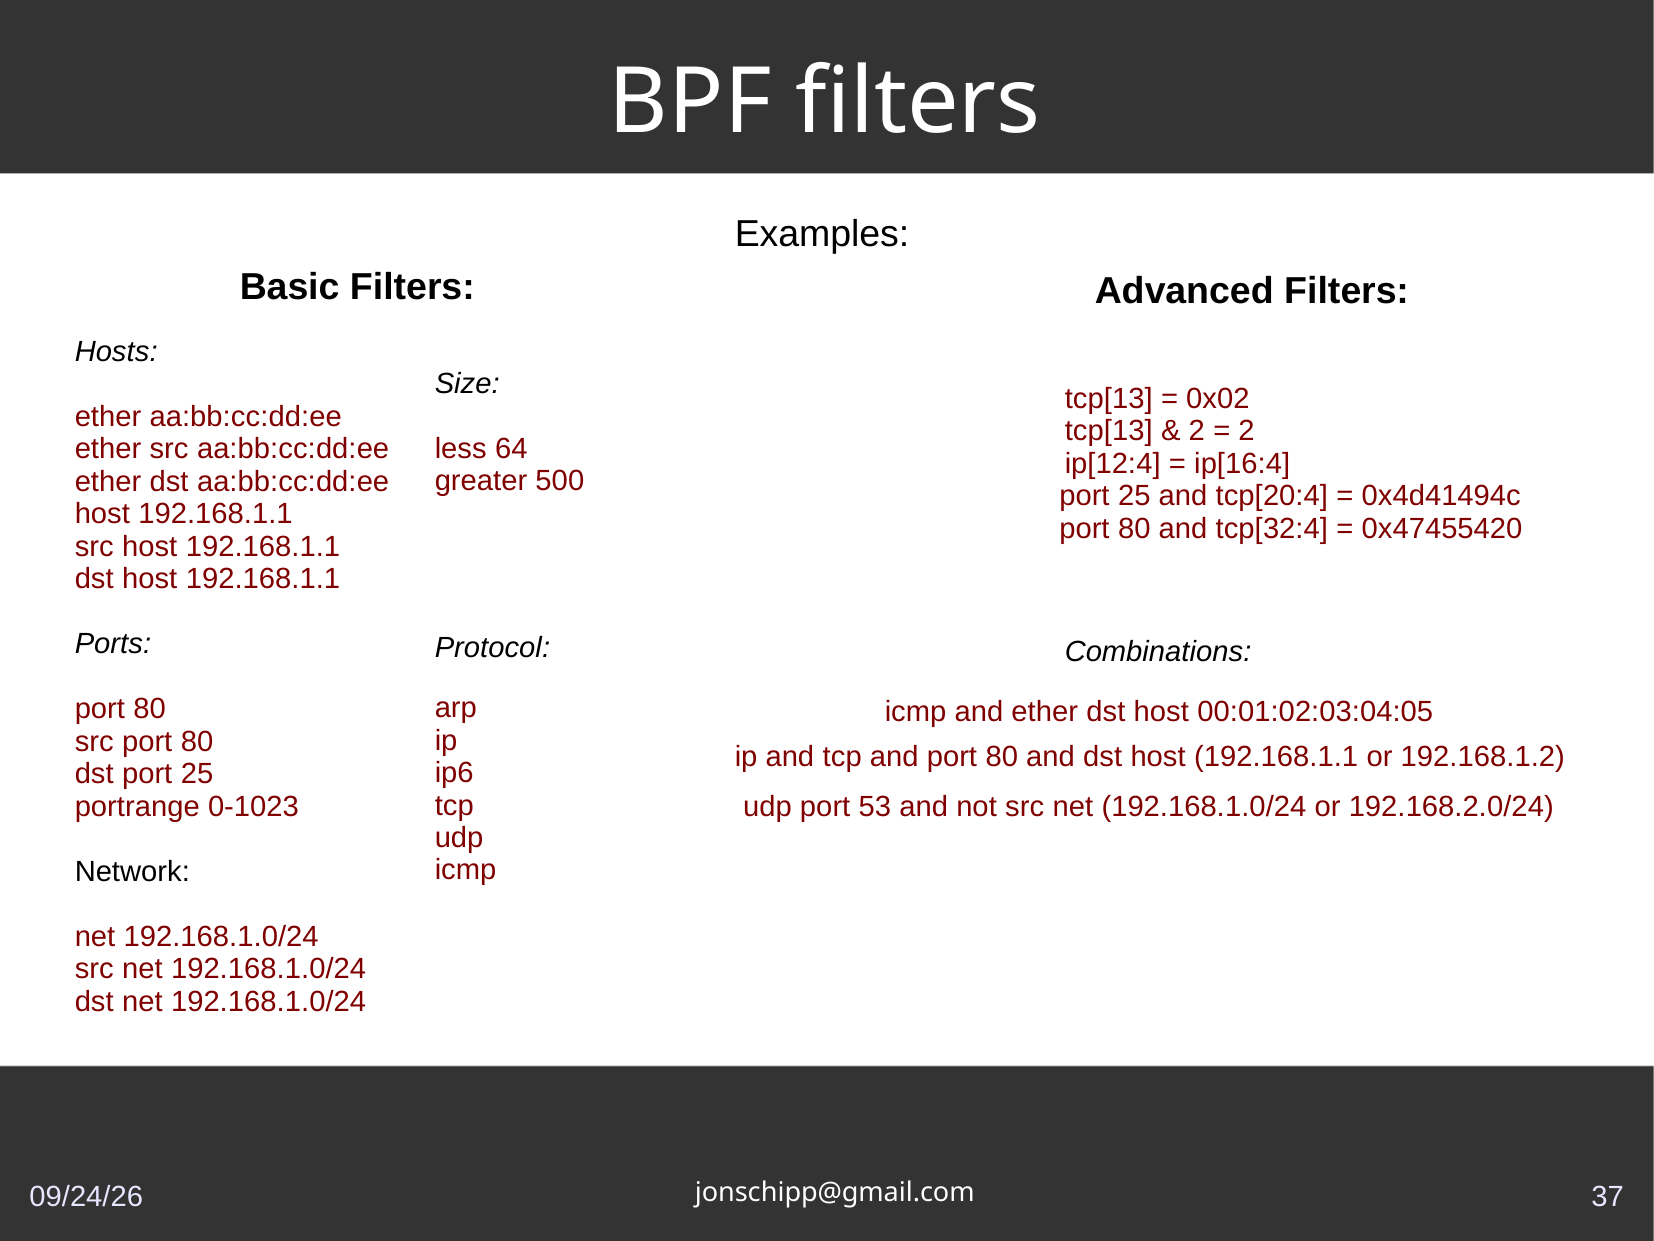

BPF filters
Examples:
Basic Filters:
Advanced Filters:
Hosts:
ether aa:bb:cc:dd:ee
ether src aa:bb:cc:dd:ee
ether dst aa:bb:cc:dd:ee
host 192.168.1.1
src host 192.168.1.1
dst host 192.168.1.1
Ports:
port 80
src port 80
dst port 25
portrange 0-1023
Network:
net 192.168.1.0/24
src net 192.168.1.0/24
dst net 192.168.1.0/24
Size:
less 64
greater 500
tcp[13] = 0x02
tcp[13] & 2 = 2
ip[12:4] = ip[16:4]
port 25 and tcp[20:4] = 0x4d41494c
port 80 and tcp[32:4] = 0x47455420
Protocol:
arp
ip
ip6
tcp
udp
icmp
Combinations:
icmp and ether dst host 00:01:02:03:04:05
ip and tcp and port 80 and dst host (192.168.1.1 or 192.168.1.2)
 udp port 53 and not src net (192.168.1.0/24 or 192.168.2.0/24)
jonschipp@gmail.com